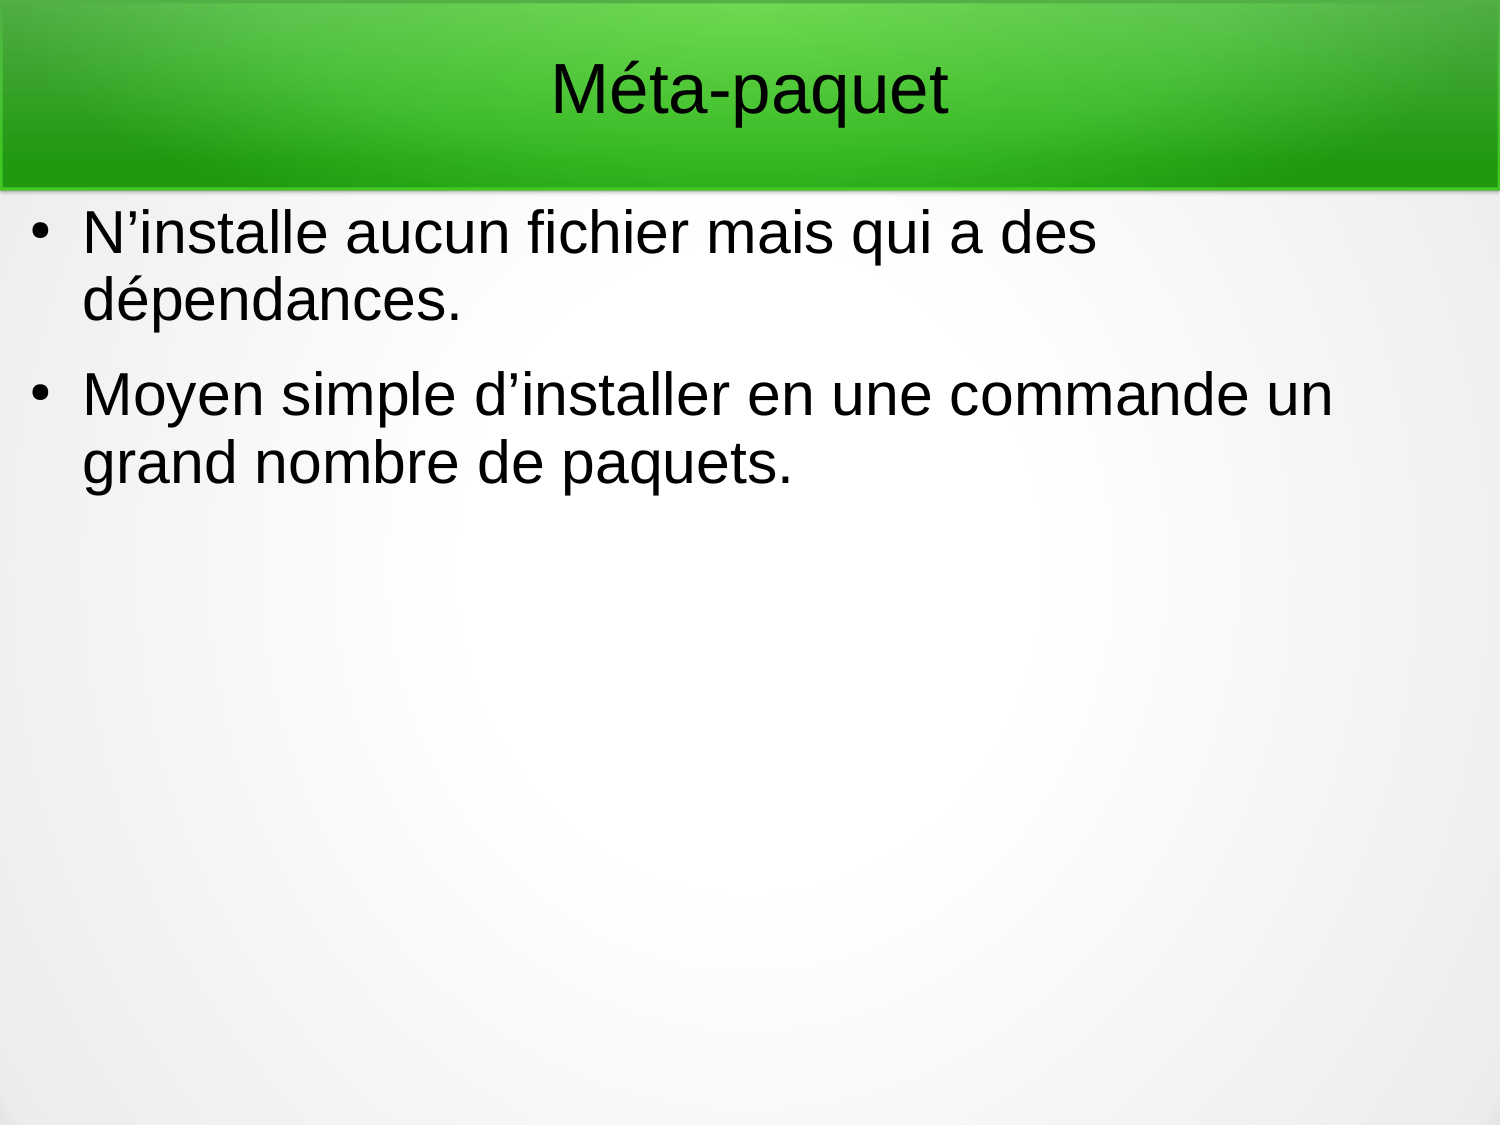

# Méta-paquet
N’installe aucun fichier mais qui a des dépendances.
Moyen simple d’installer en une commande un grand nombre de paquets.